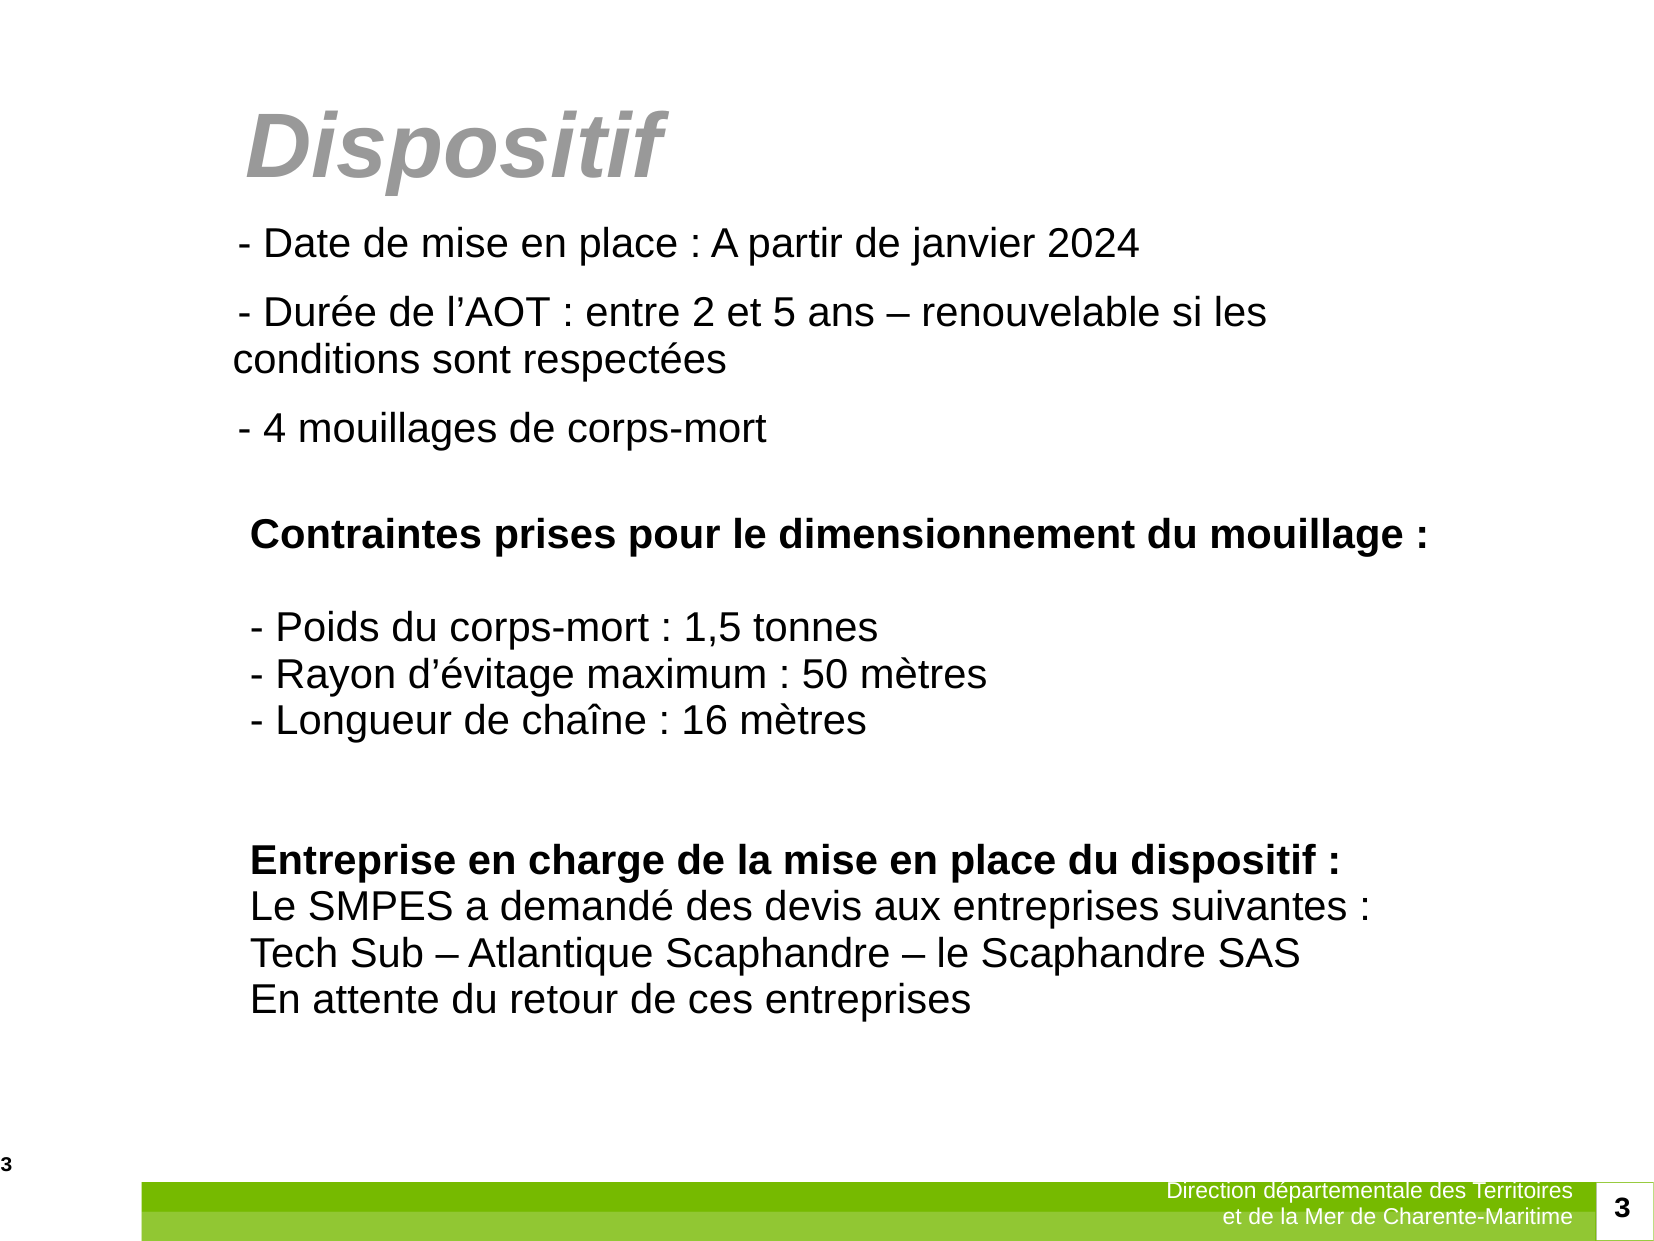

# Dispositif
- Date de mise en place : A partir de janvier 2024
- Durée de l’AOT : entre 2 et 5 ans – renouvelable si les conditions sont respectées
- 4 mouillages de corps-mort
Contraintes prises pour le dimensionnement du mouillage :
- Poids du corps-mort : 1,5 tonnes
- Rayon d’évitage maximum : 50 mètres
- Longueur de chaîne : 16 mètres
Entreprise en charge de la mise en place du dispositif :
Le SMPES a demandé des devis aux entreprises suivantes :
Tech Sub – Atlantique Scaphandre – le Scaphandre SAS
En attente du retour de ces entreprises
3